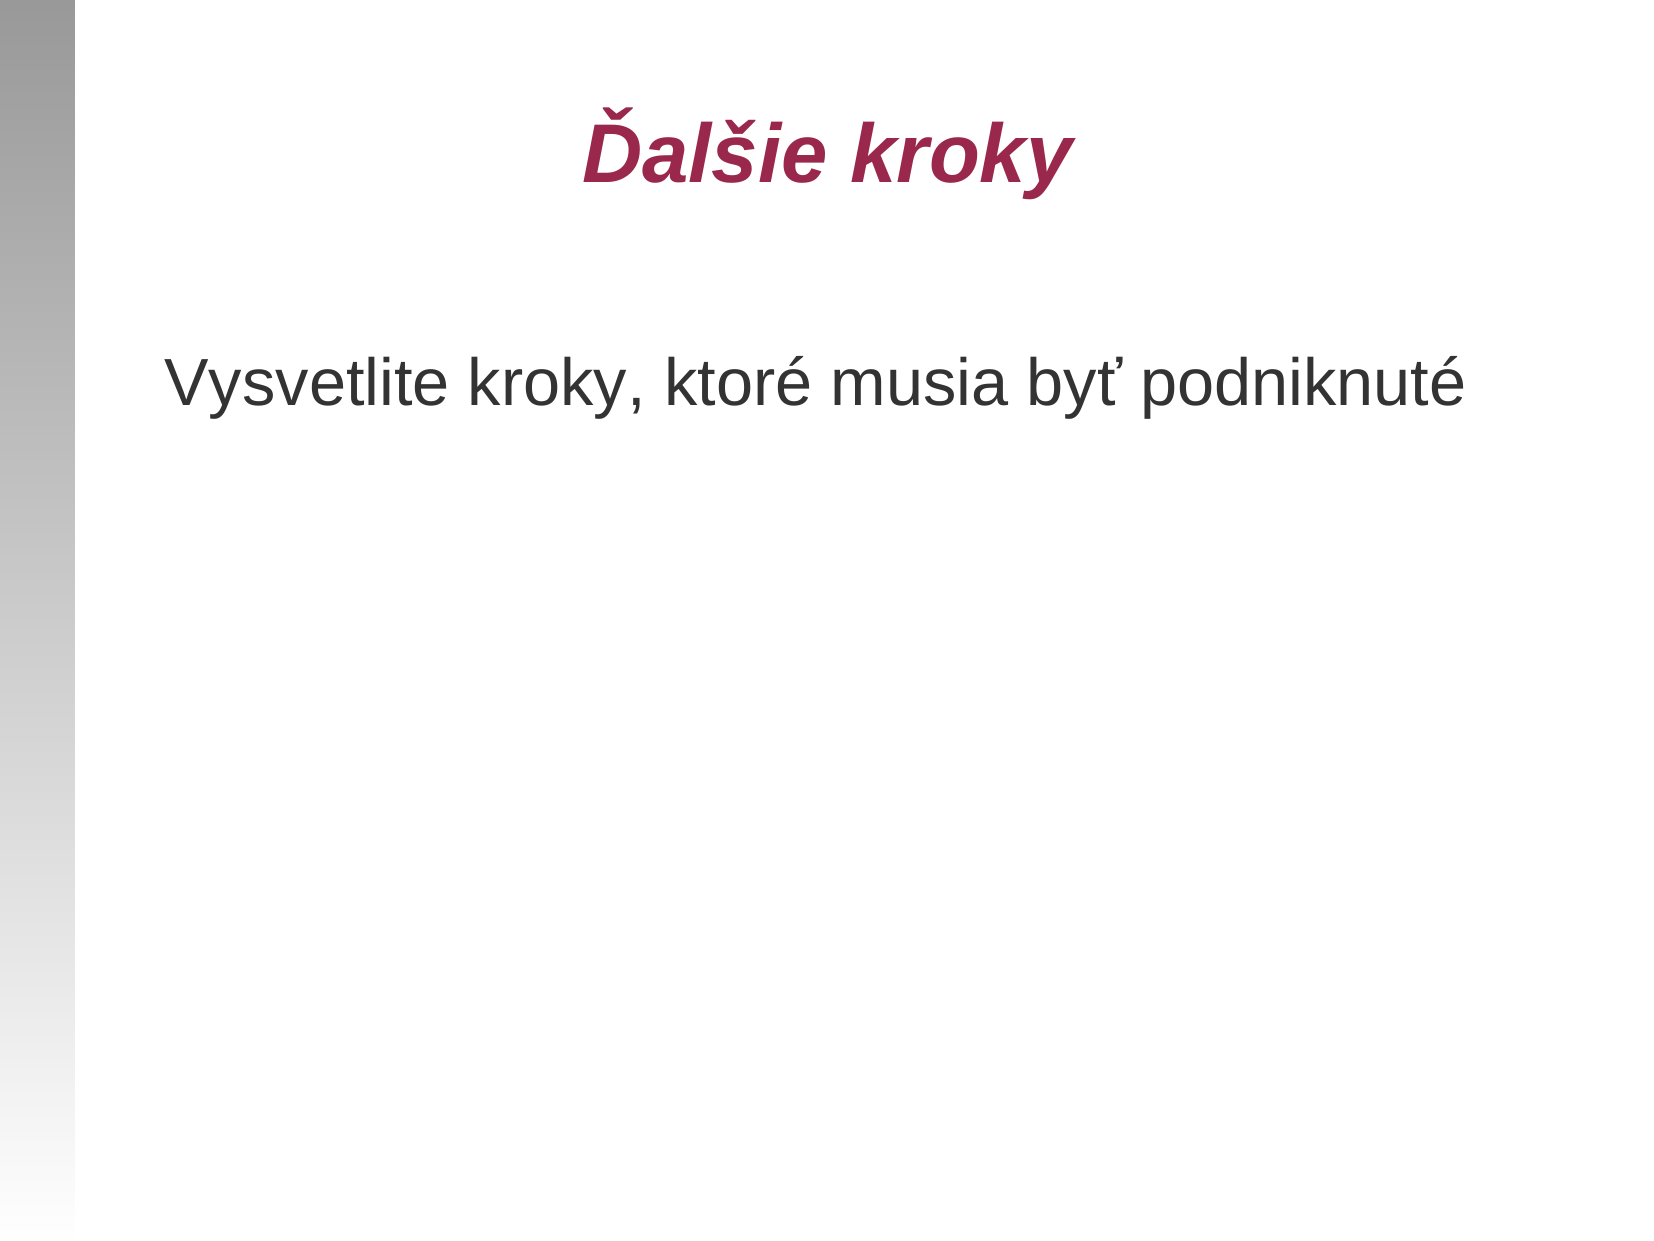

# Ďalšie kroky
Vysvetlite kroky, ktoré musia byť podniknuté